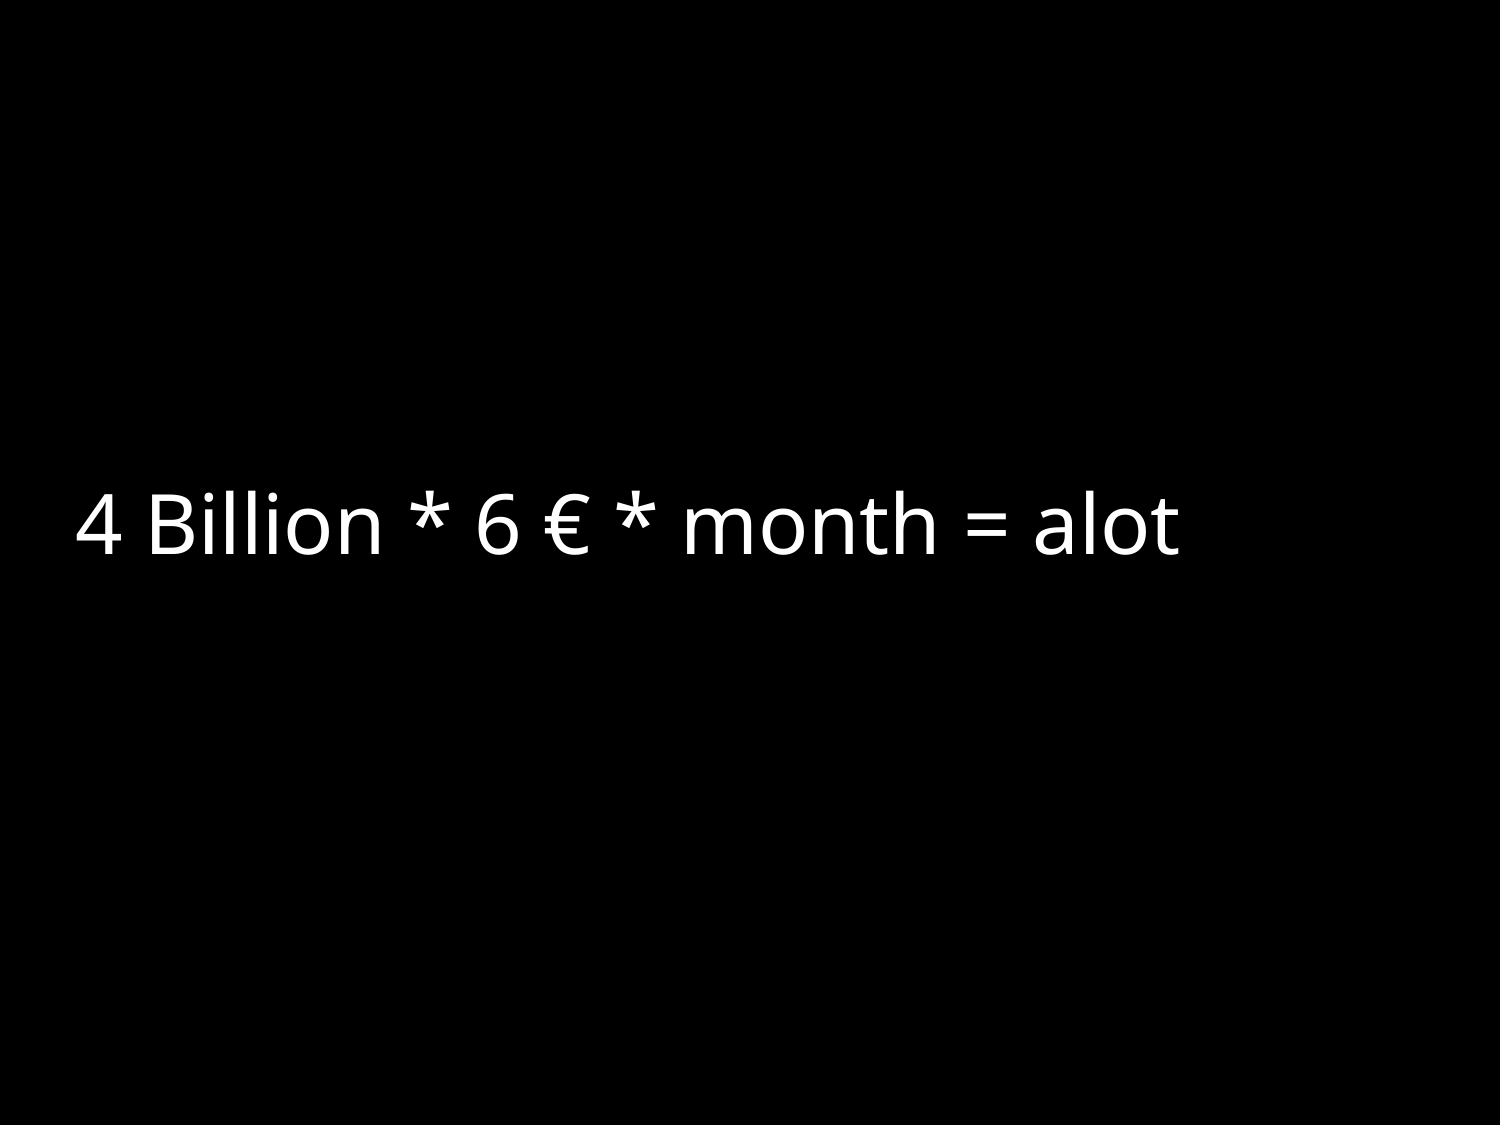

# 4 Billion * 6 € * month = alot